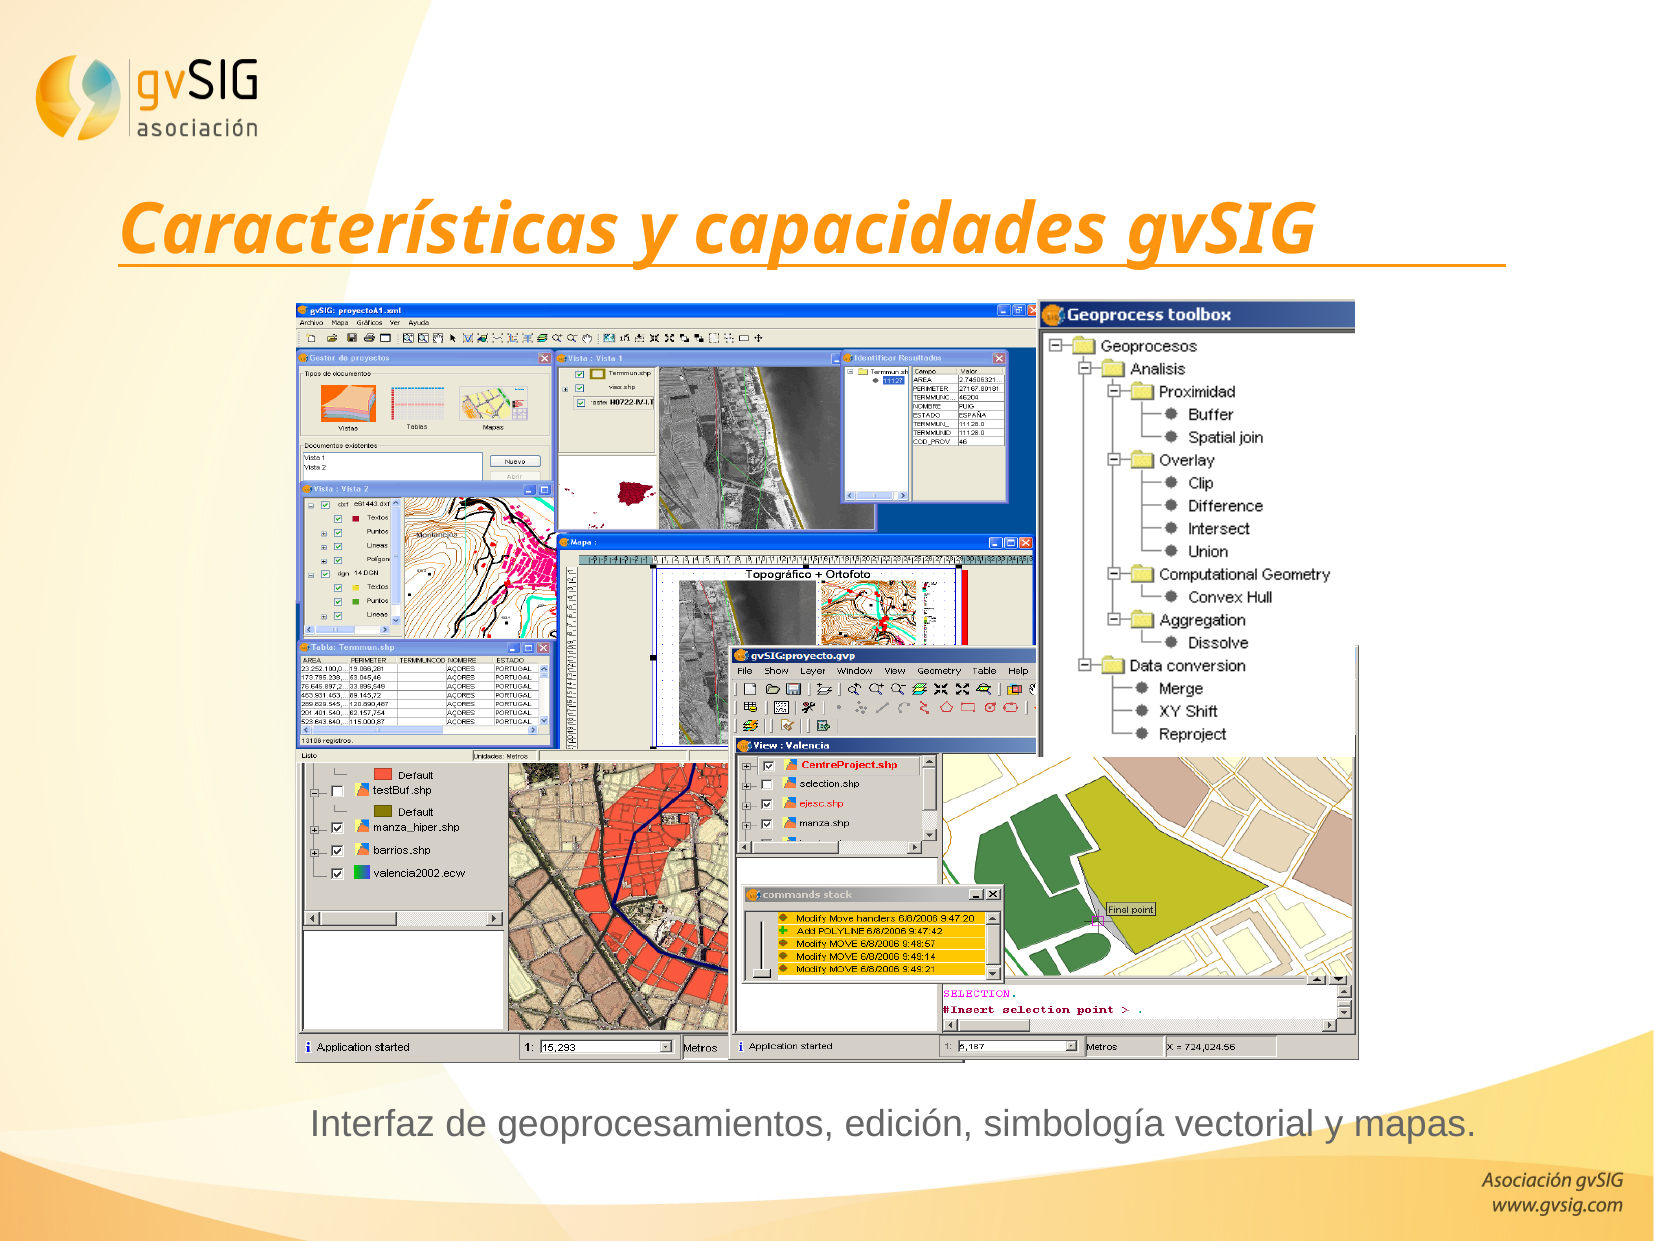

# Características y capacidades gvSIG
Interfaz de geoprocesamientos, edición, simbología vectorial y mapas.